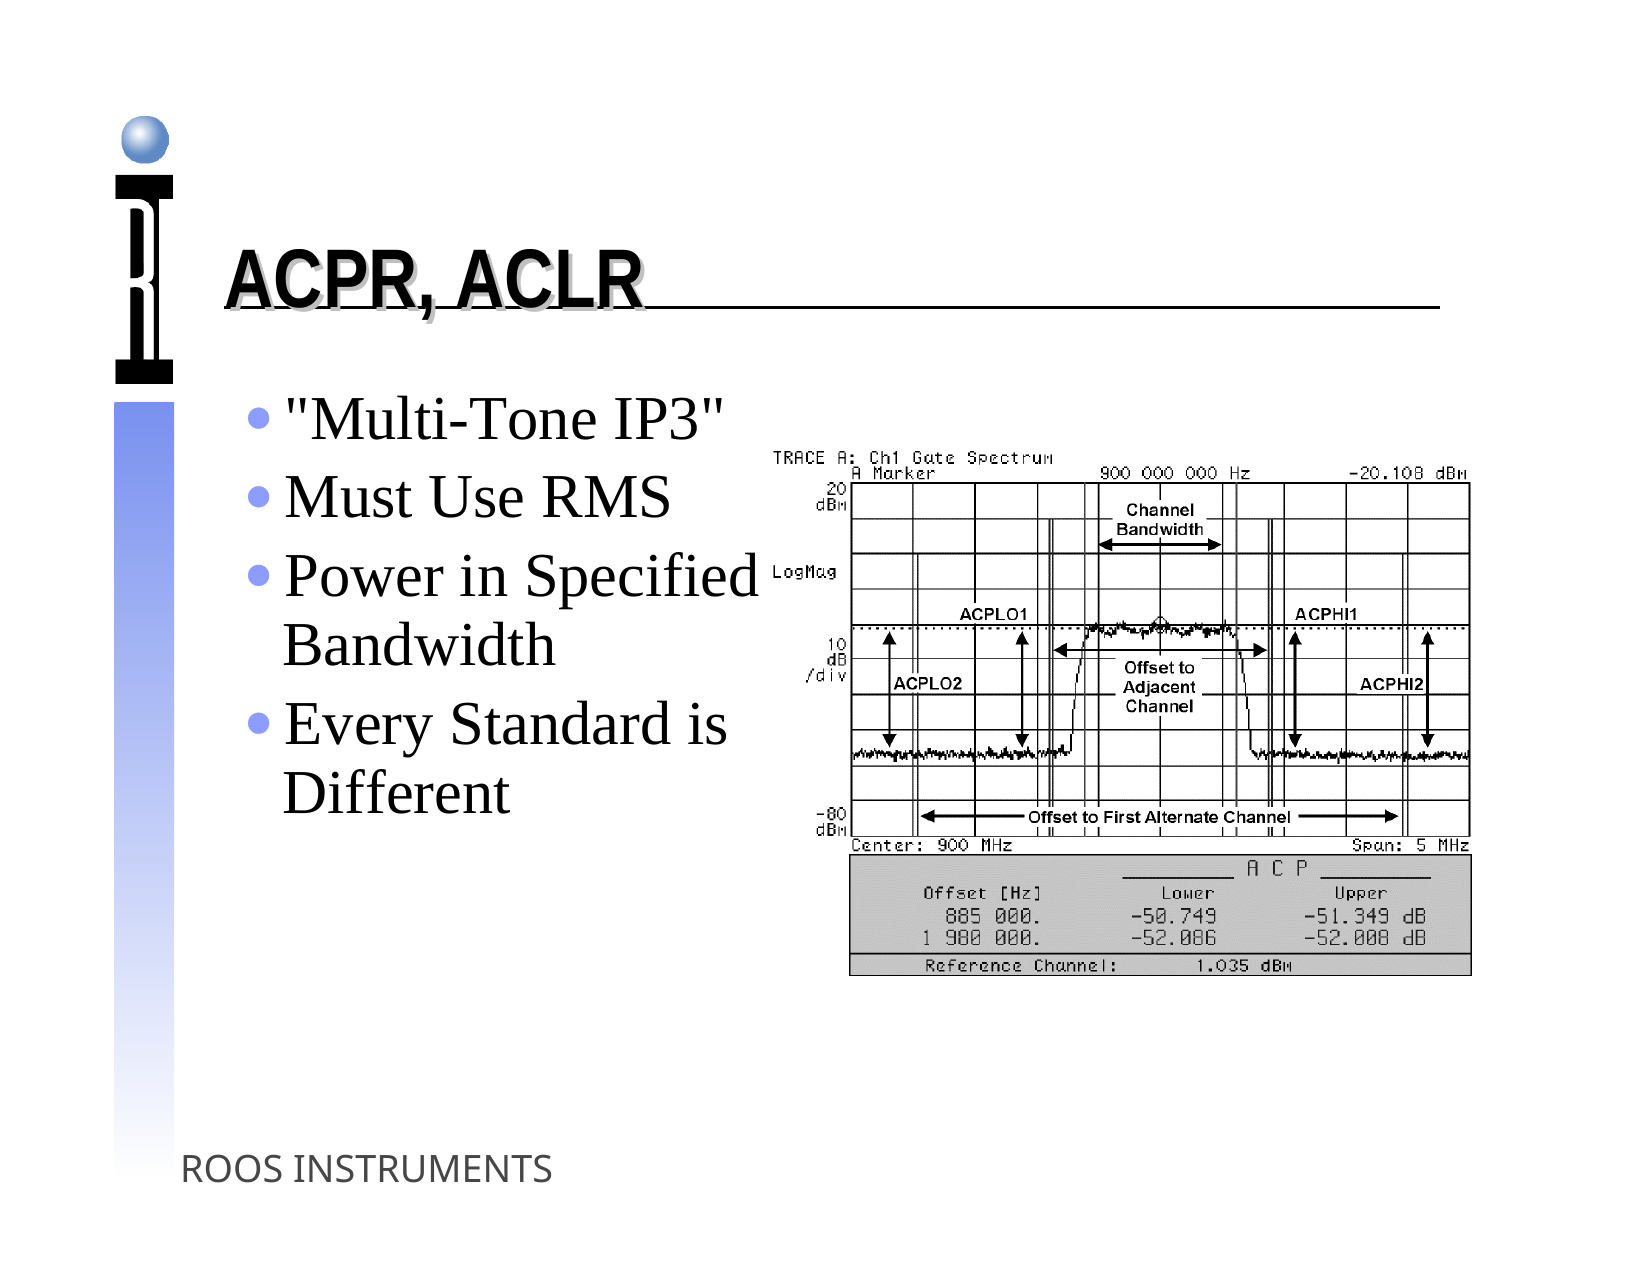

ACPR, ACLR
"Multi-Tone IP3"
Must Use RMS
Power in Specified
Bandwidth
Every Standard is
Different